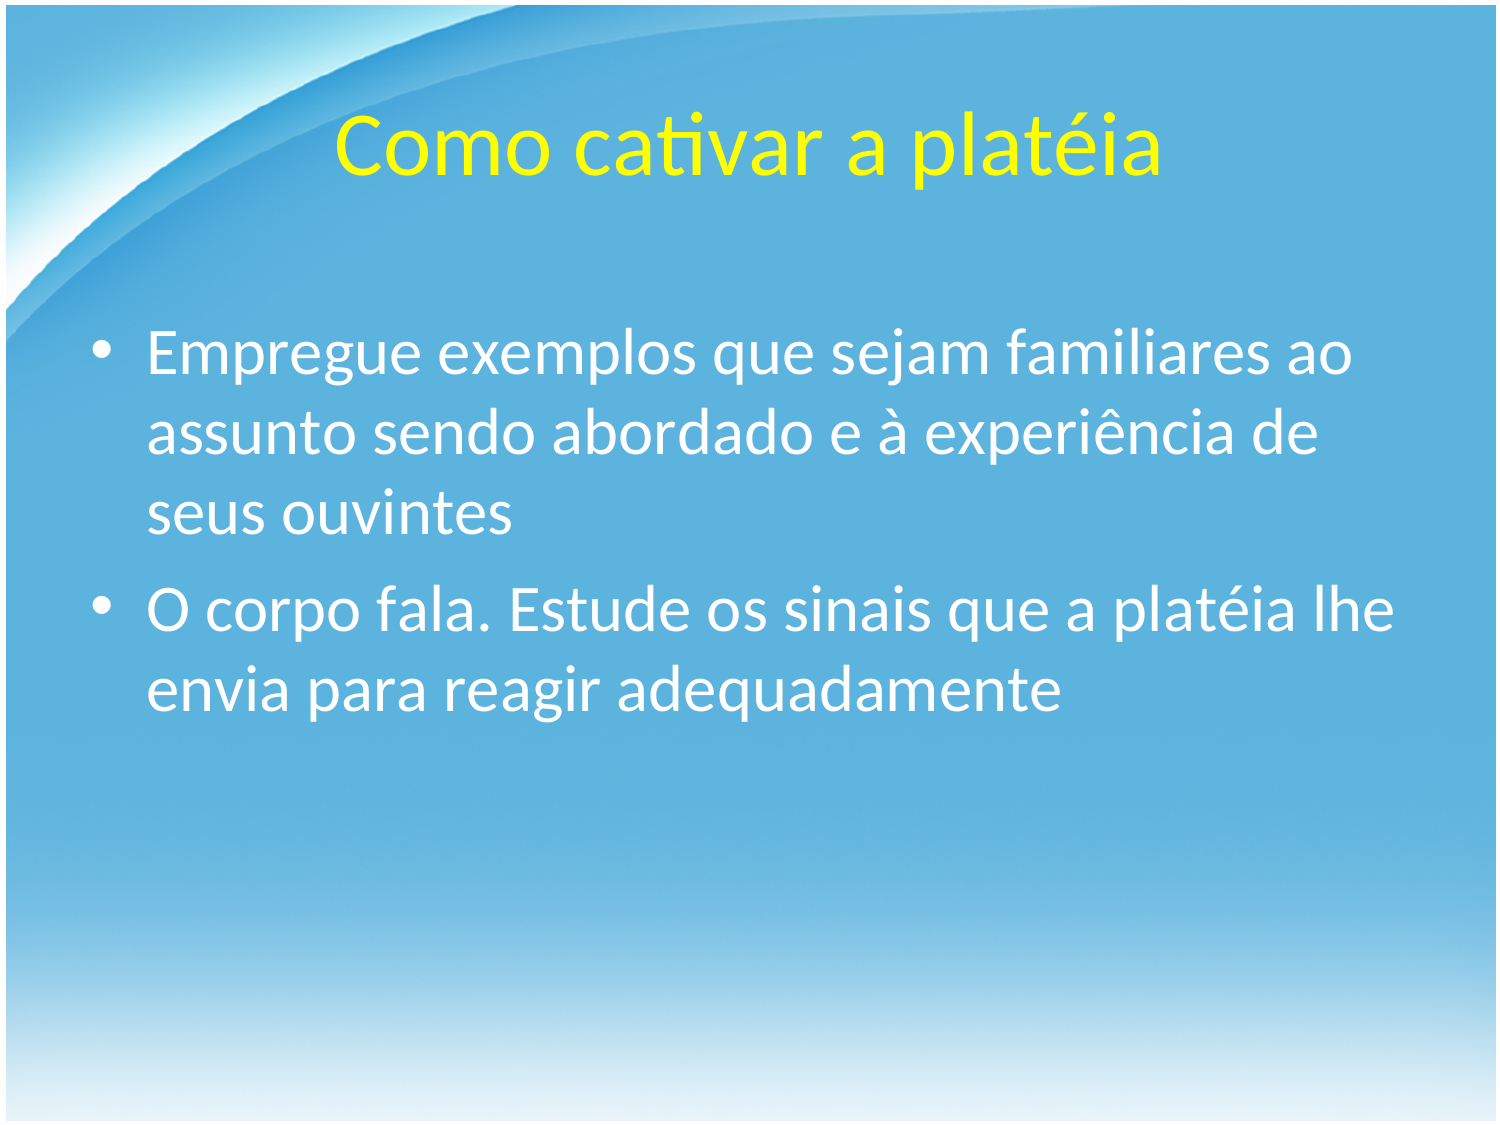

# Como cativar a platéia
Empregue exemplos que sejam familiares ao assunto sendo abordado e à experiência de seus ouvintes
O corpo fala. Estude os sinais que a platéia lhe envia para reagir adequadamente